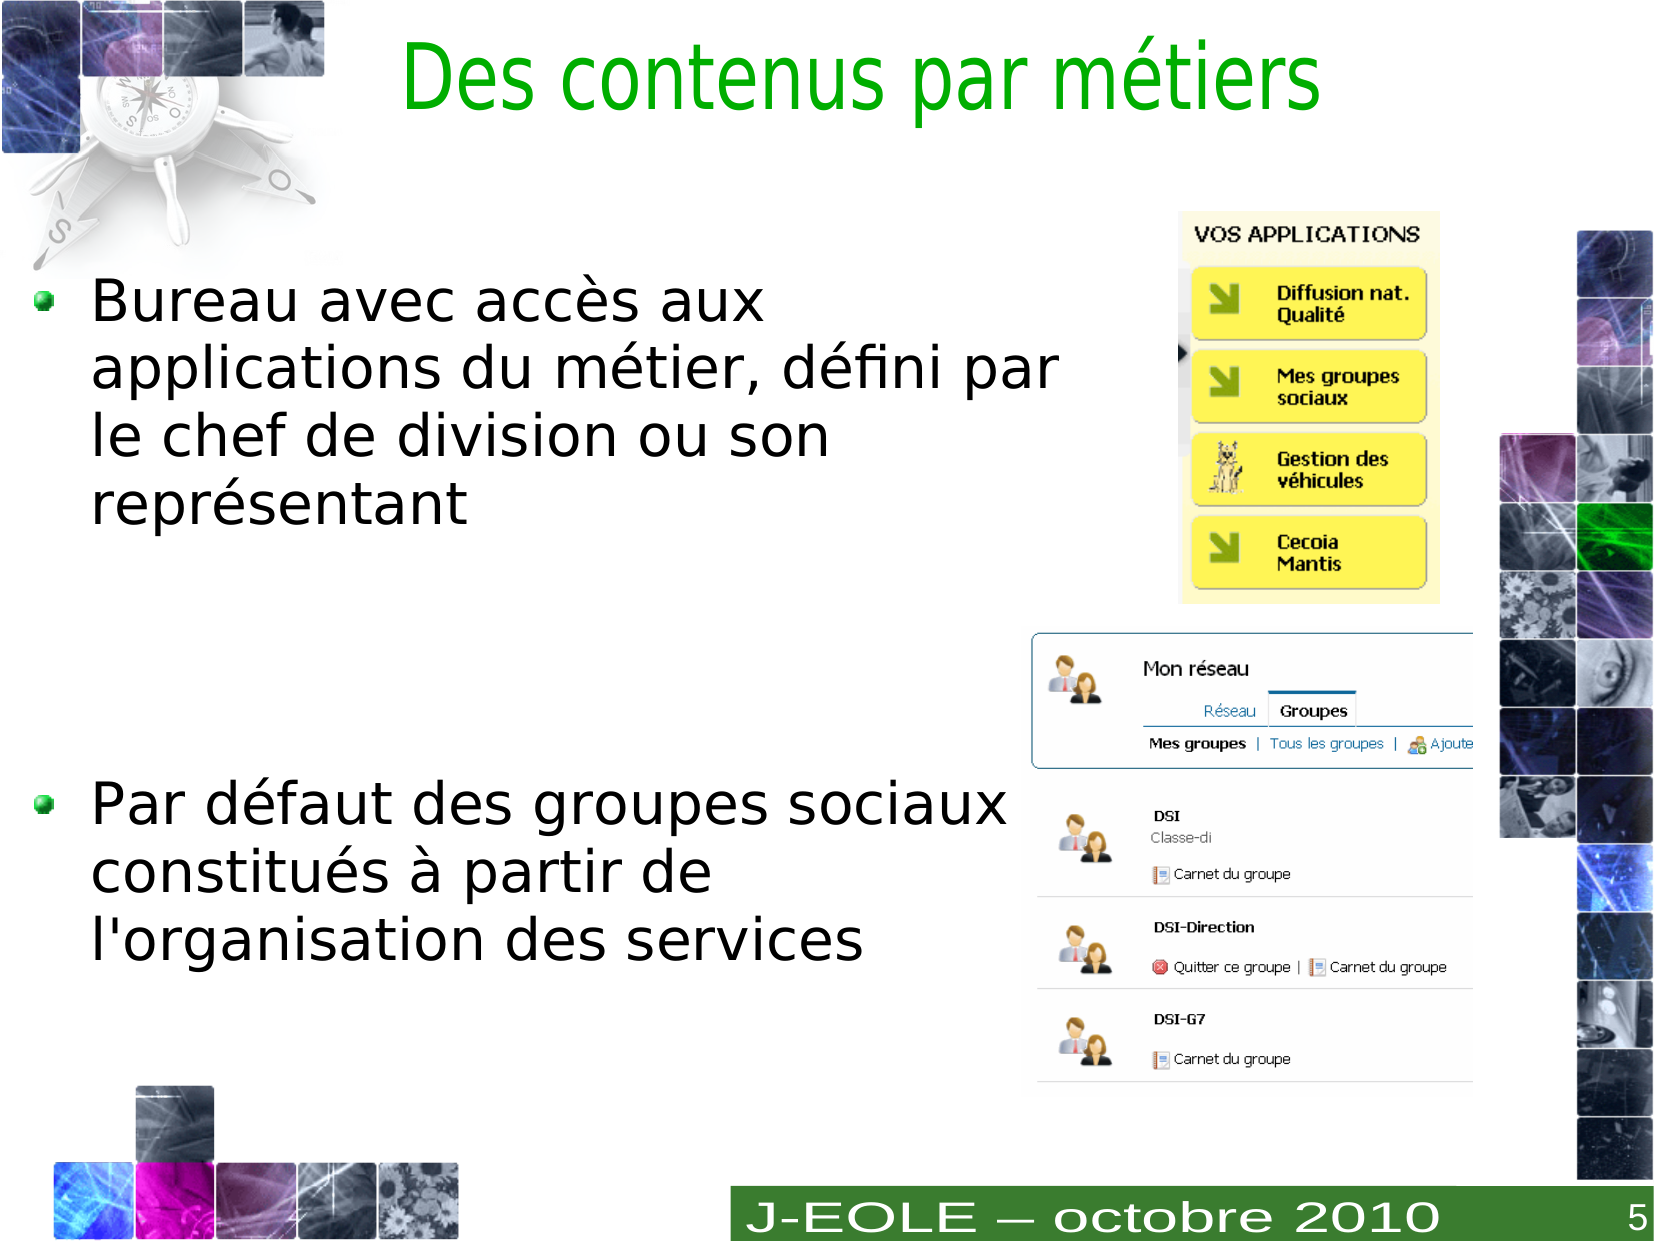

# Des contenus par métiers
Bureau avec accès aux applications du métier, défini par le chef de division ou son représentant
Par défaut des groupes sociaux constitués à partir de l'organisation des services